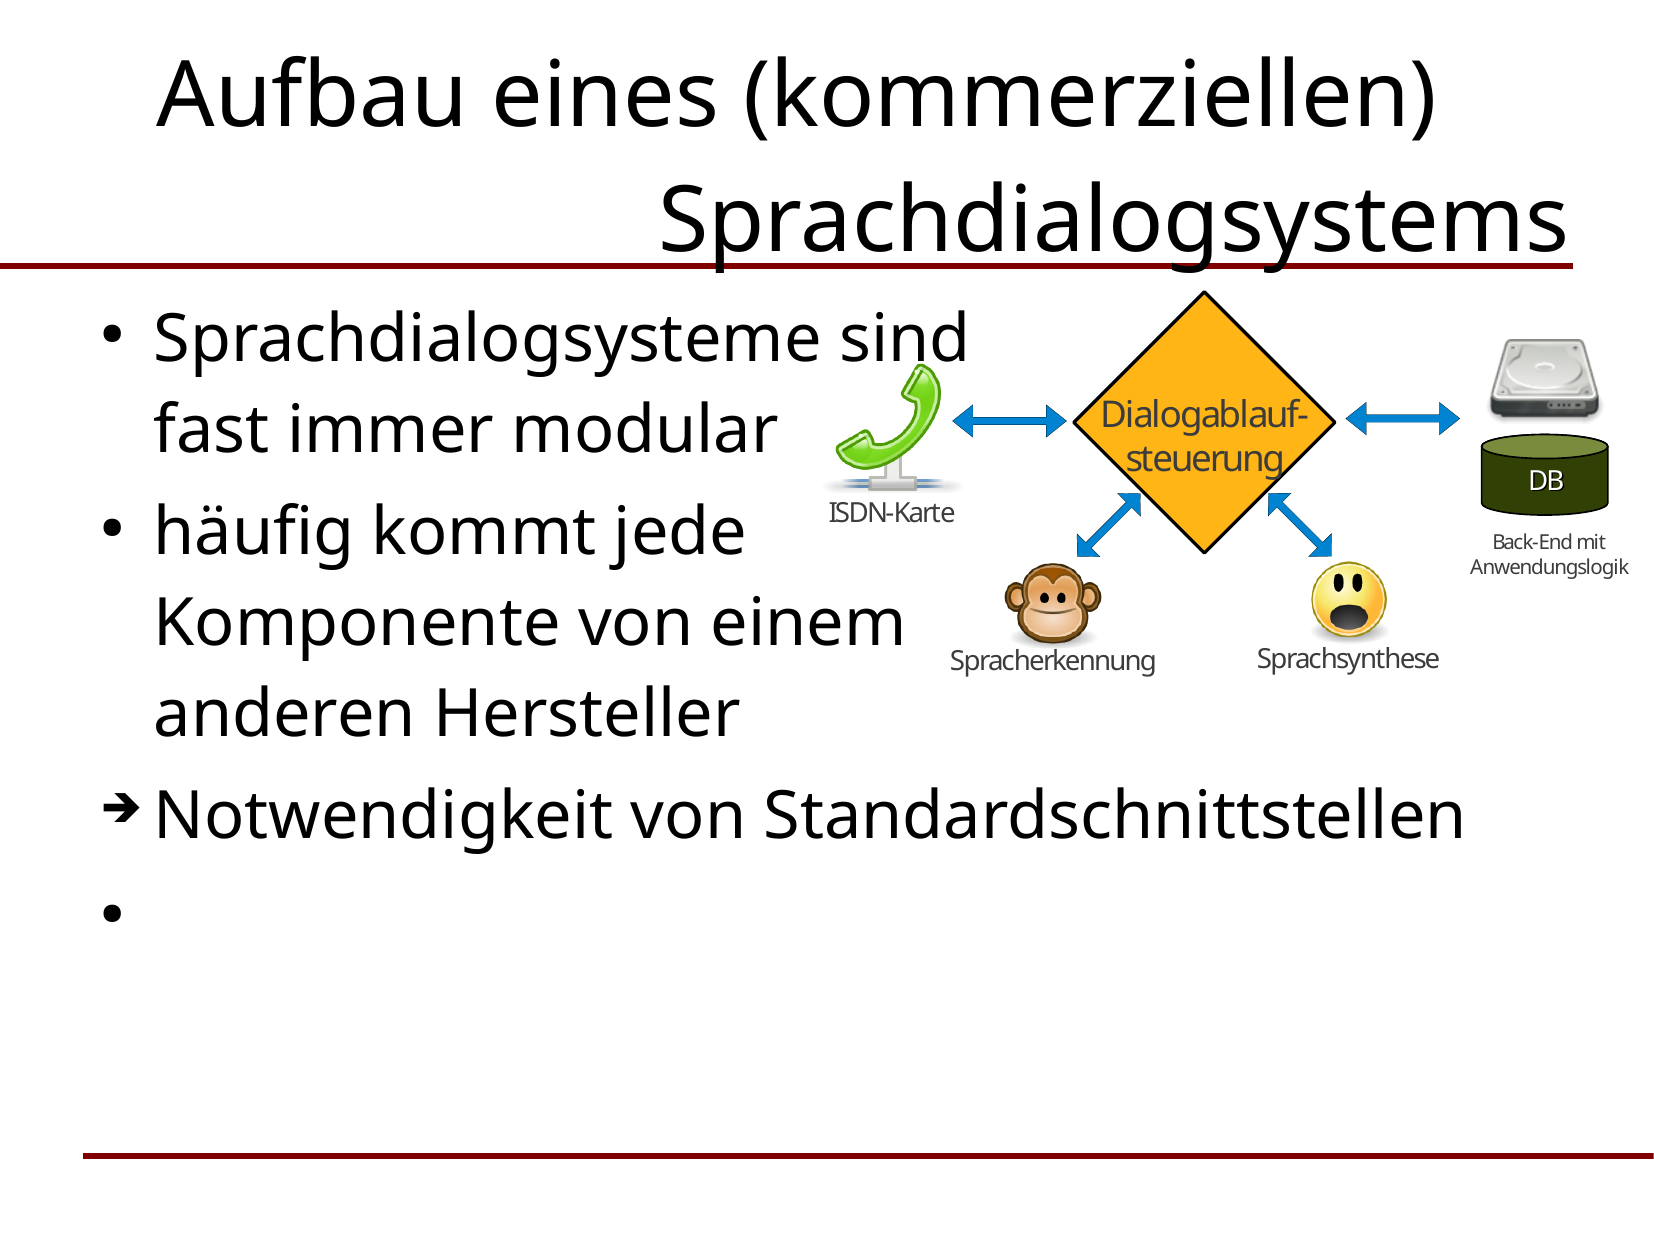

# Aufbau eines (kommerziellen) Sprachdialogsystems
Sprachdialogsysteme sind
fast immer modular
häufig kommt jede
Komponente von einem
anderen Hersteller
Notwendigkeit von Standardschnittstellen